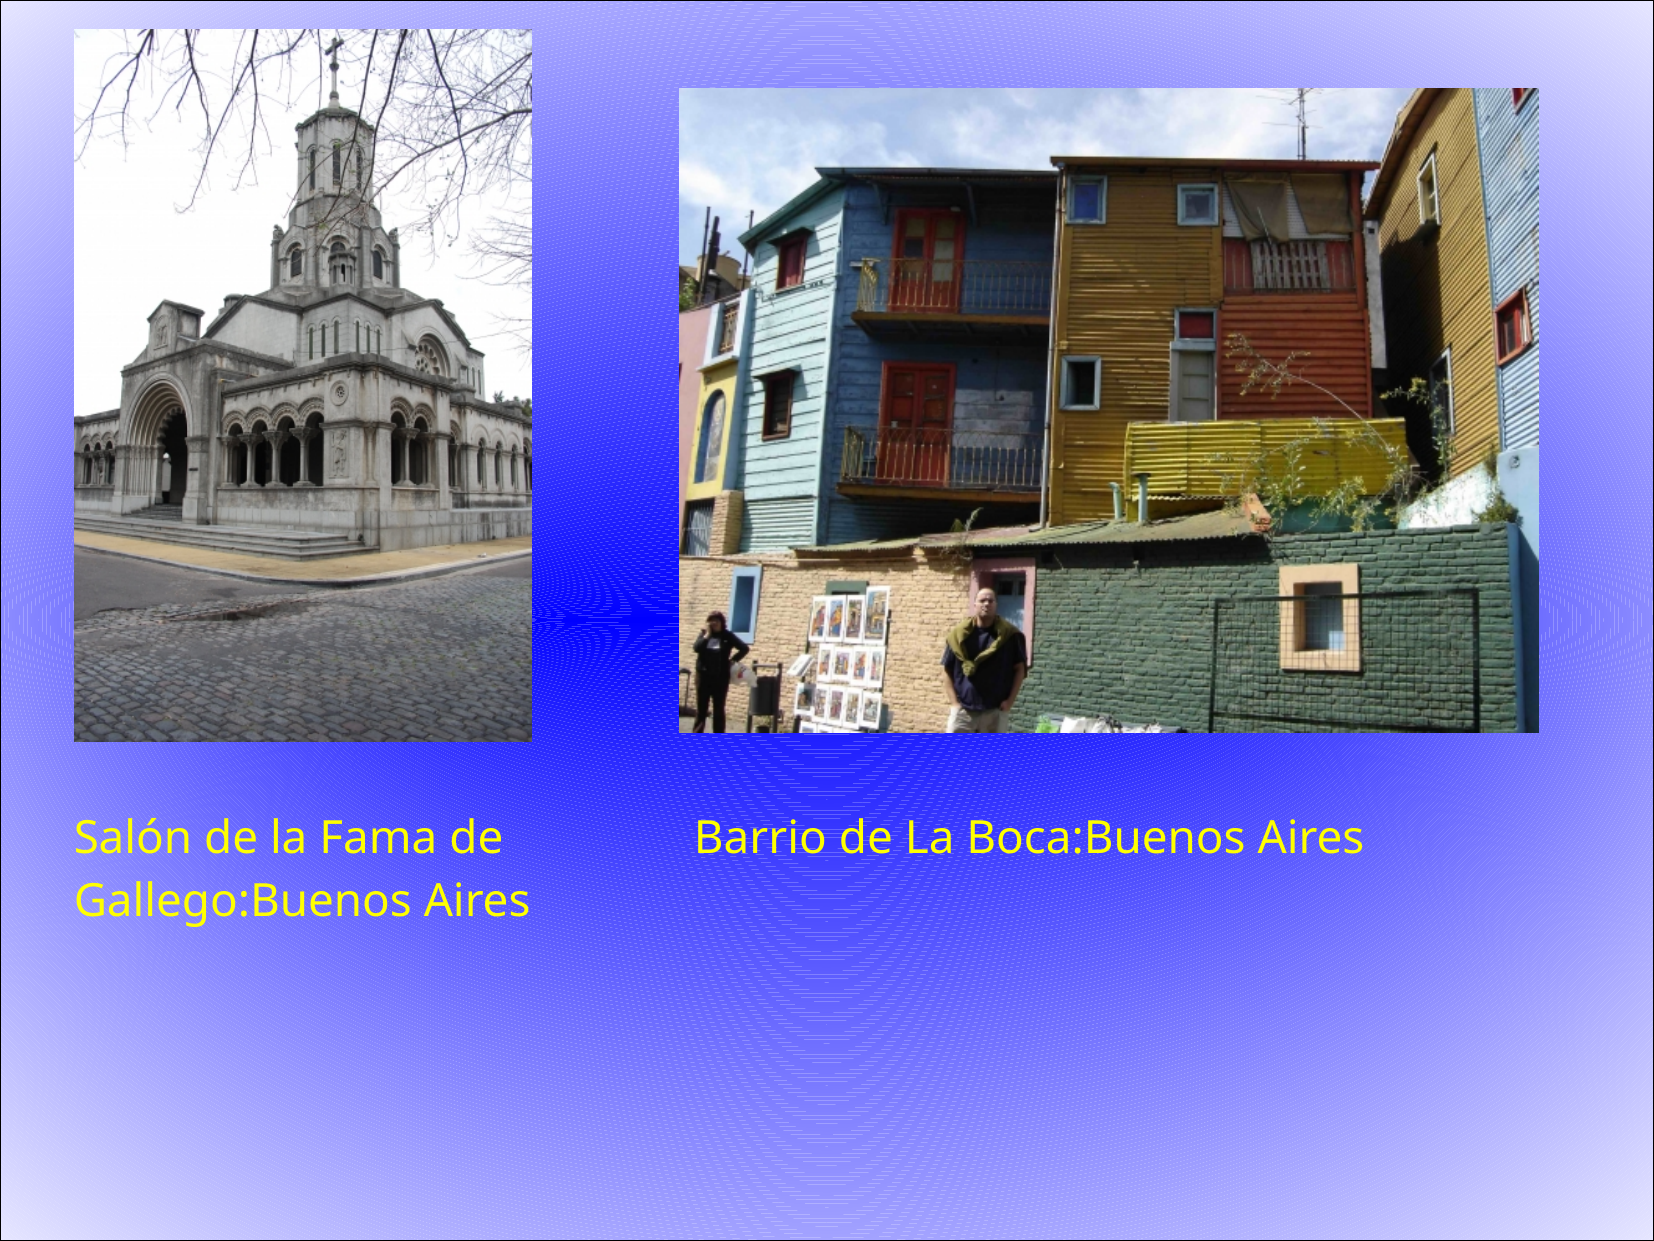

Salón de la Fama de Gallego:Buenos Aires
Barrio de La Boca:Buenos Aires